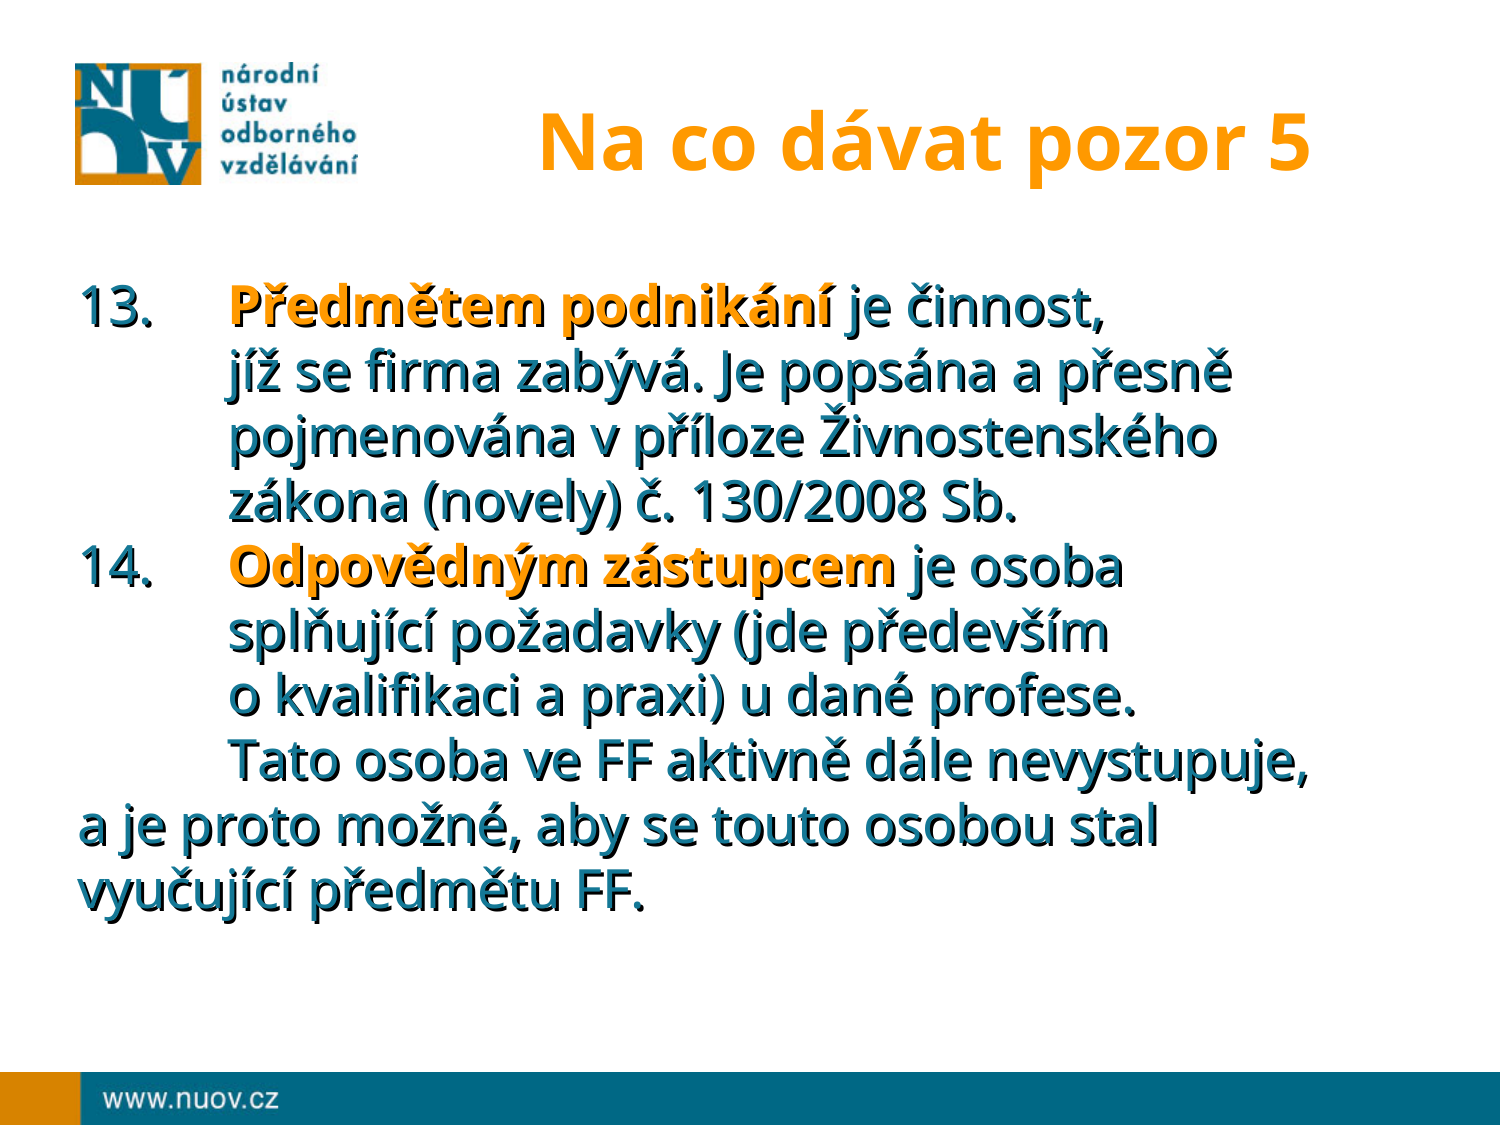

# Na co dávat pozor 5
13.	Předmětem podnikání je činnost,
 	jíž se firma zabývá. Je popsána a přesně
 	pojmenována v příloze Živnostenského
 	zákona (novely) č. 130/2008 Sb.
14.	Odpovědným zástupcem je osoba
 	splňující požadavky (jde především
 	o kvalifikaci a praxi) u dané profese.
 	Tato osoba ve FF aktivně dále nevystupuje, 	a je proto možné, aby se touto osobou stal 	vyučující předmětu FF.